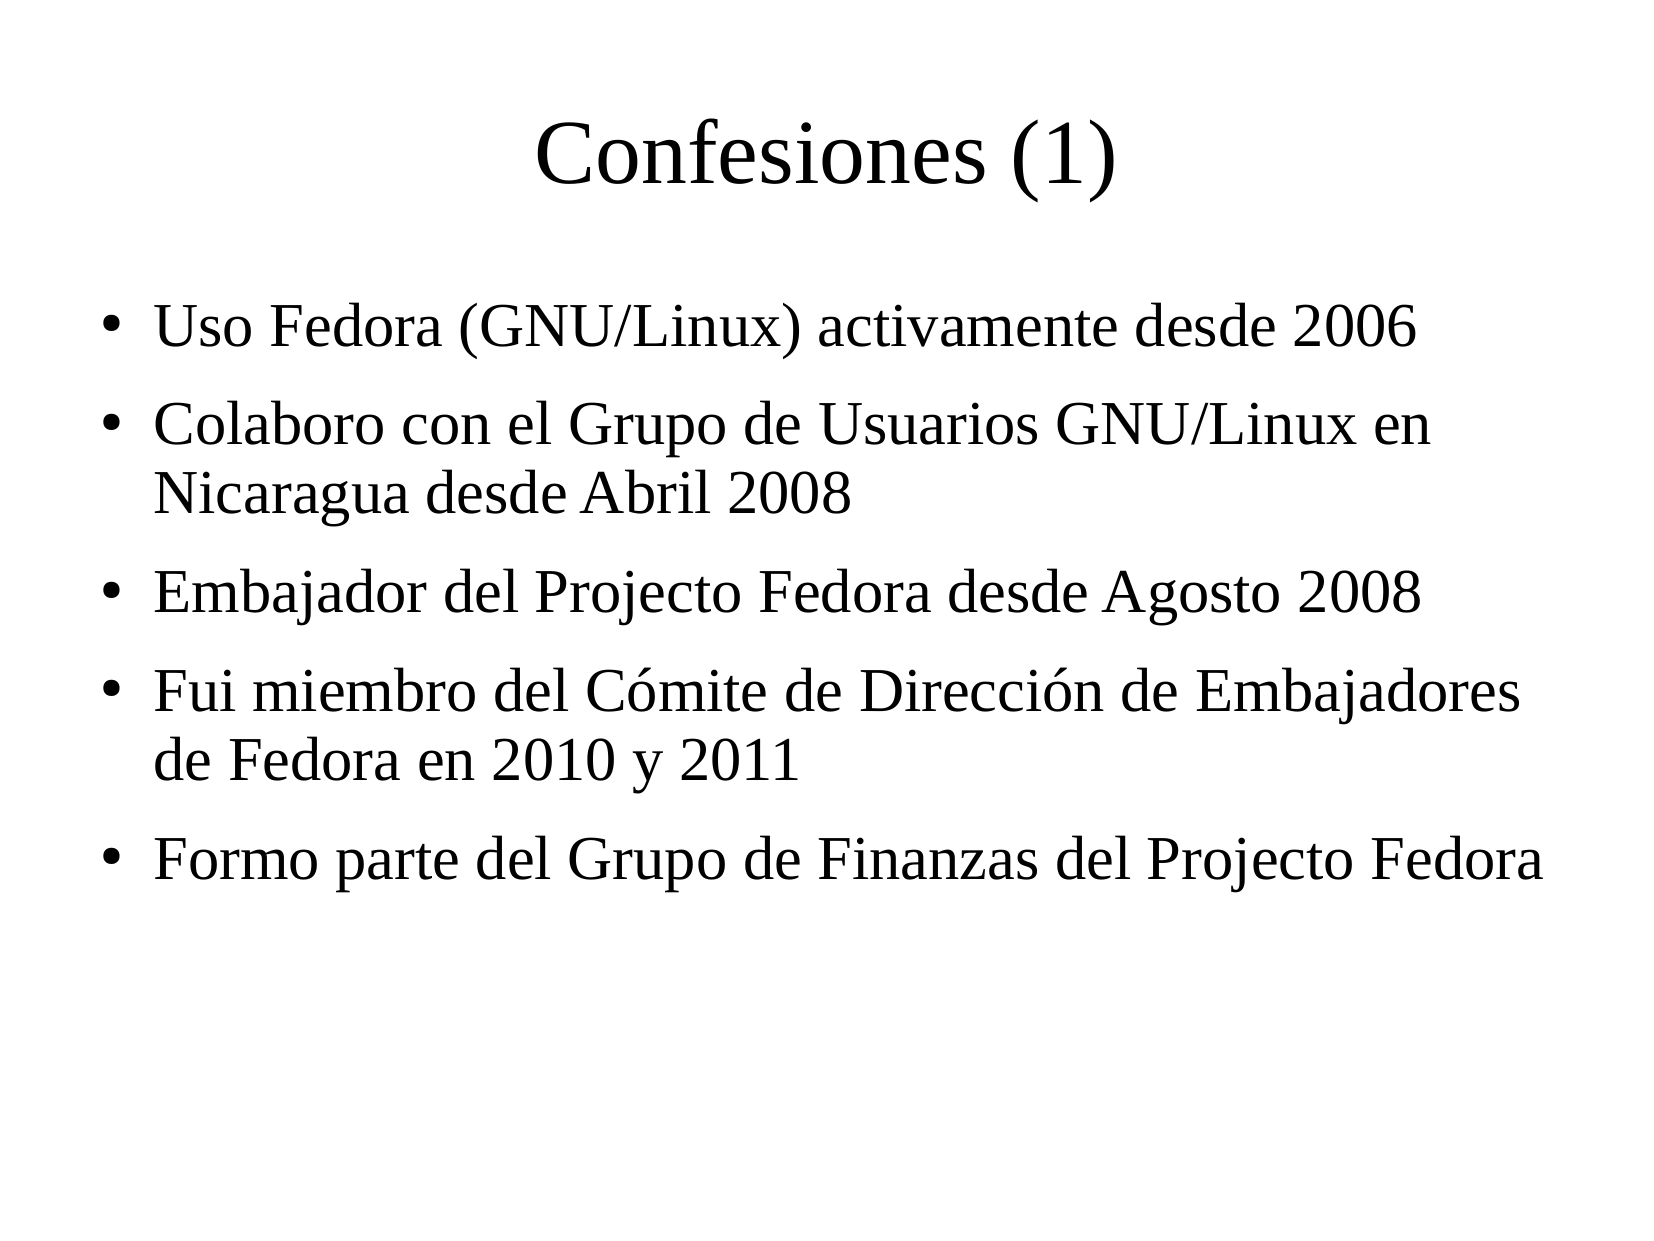

# Confesiones (1)
Uso Fedora (GNU/Linux) activamente desde 2006
Colaboro con el Grupo de Usuarios GNU/Linux en Nicaragua desde Abril 2008
Embajador del Projecto Fedora desde Agosto 2008
Fui miembro del Cómite de Dirección de Embajadores de Fedora en 2010 y 2011
Formo parte del Grupo de Finanzas del Projecto Fedora